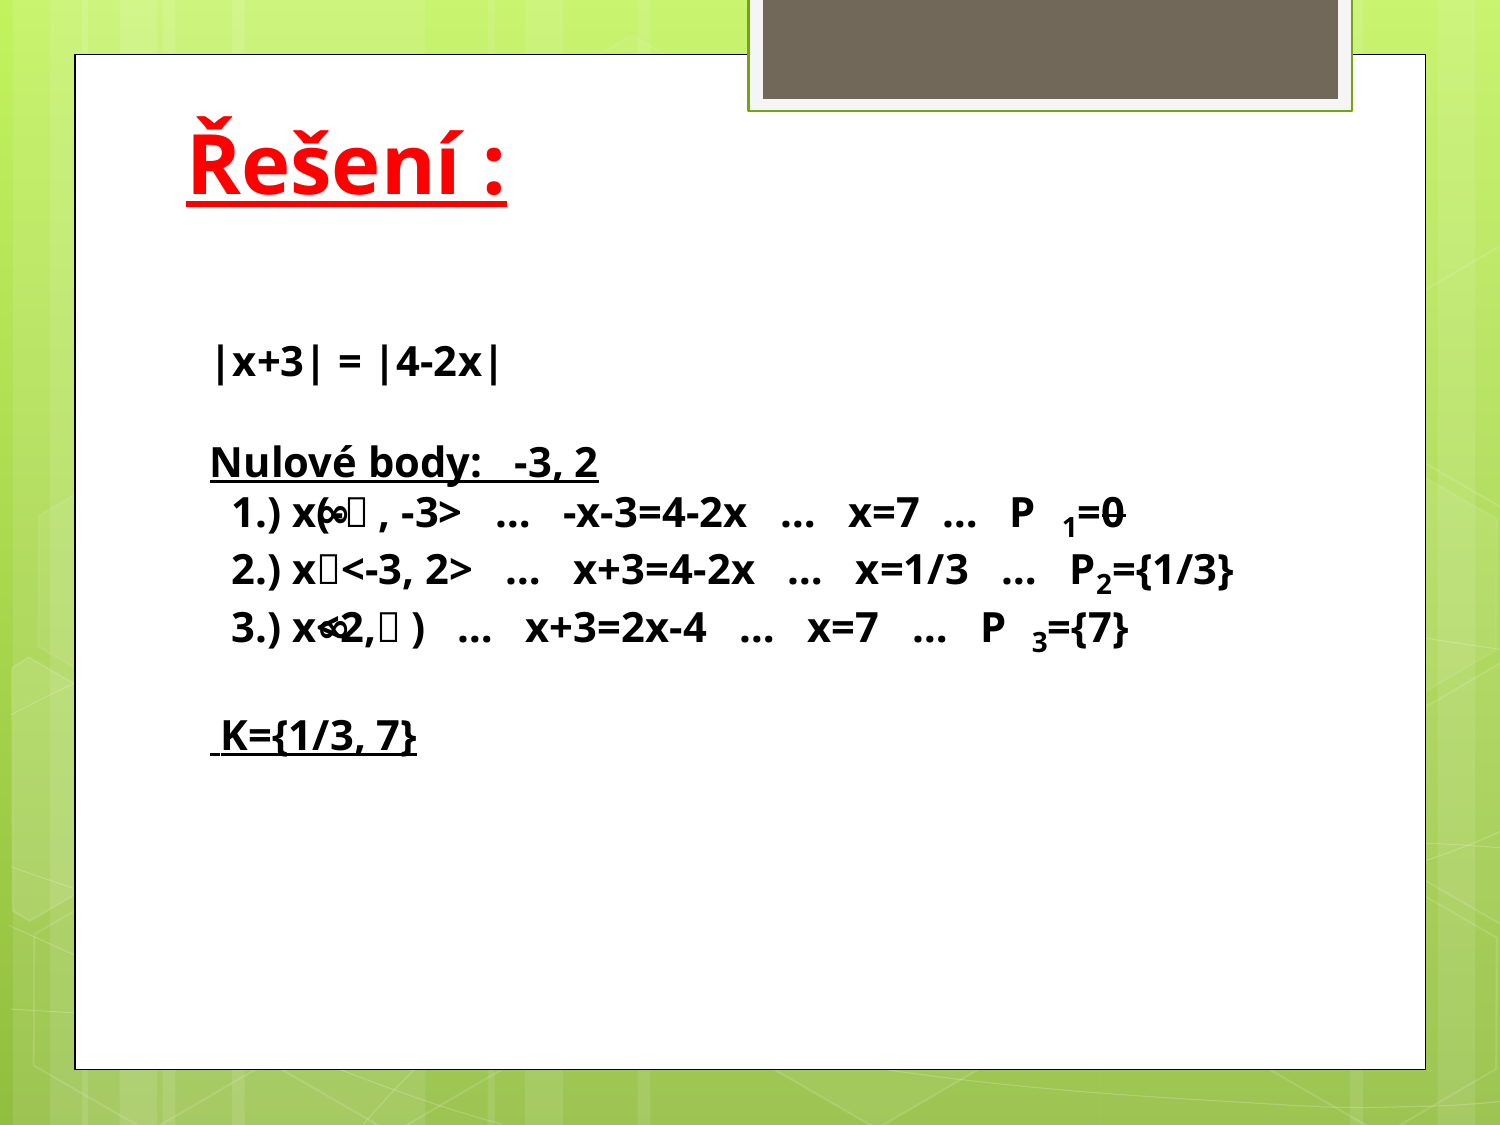

# Řešení :
|x+3| = |4-2x|
Nulové body: -3, 2
 1.) x(-∞, -3> … -x-3=4-2x … x=7 … P1=0
 2.) x<-3, 2> … x+3=4-2x … x=1/3 … P2={1/3}
 3.) x<2,∞) … x+3=2x-4 … x=7 … P3={7}
 K={1/3, 7}